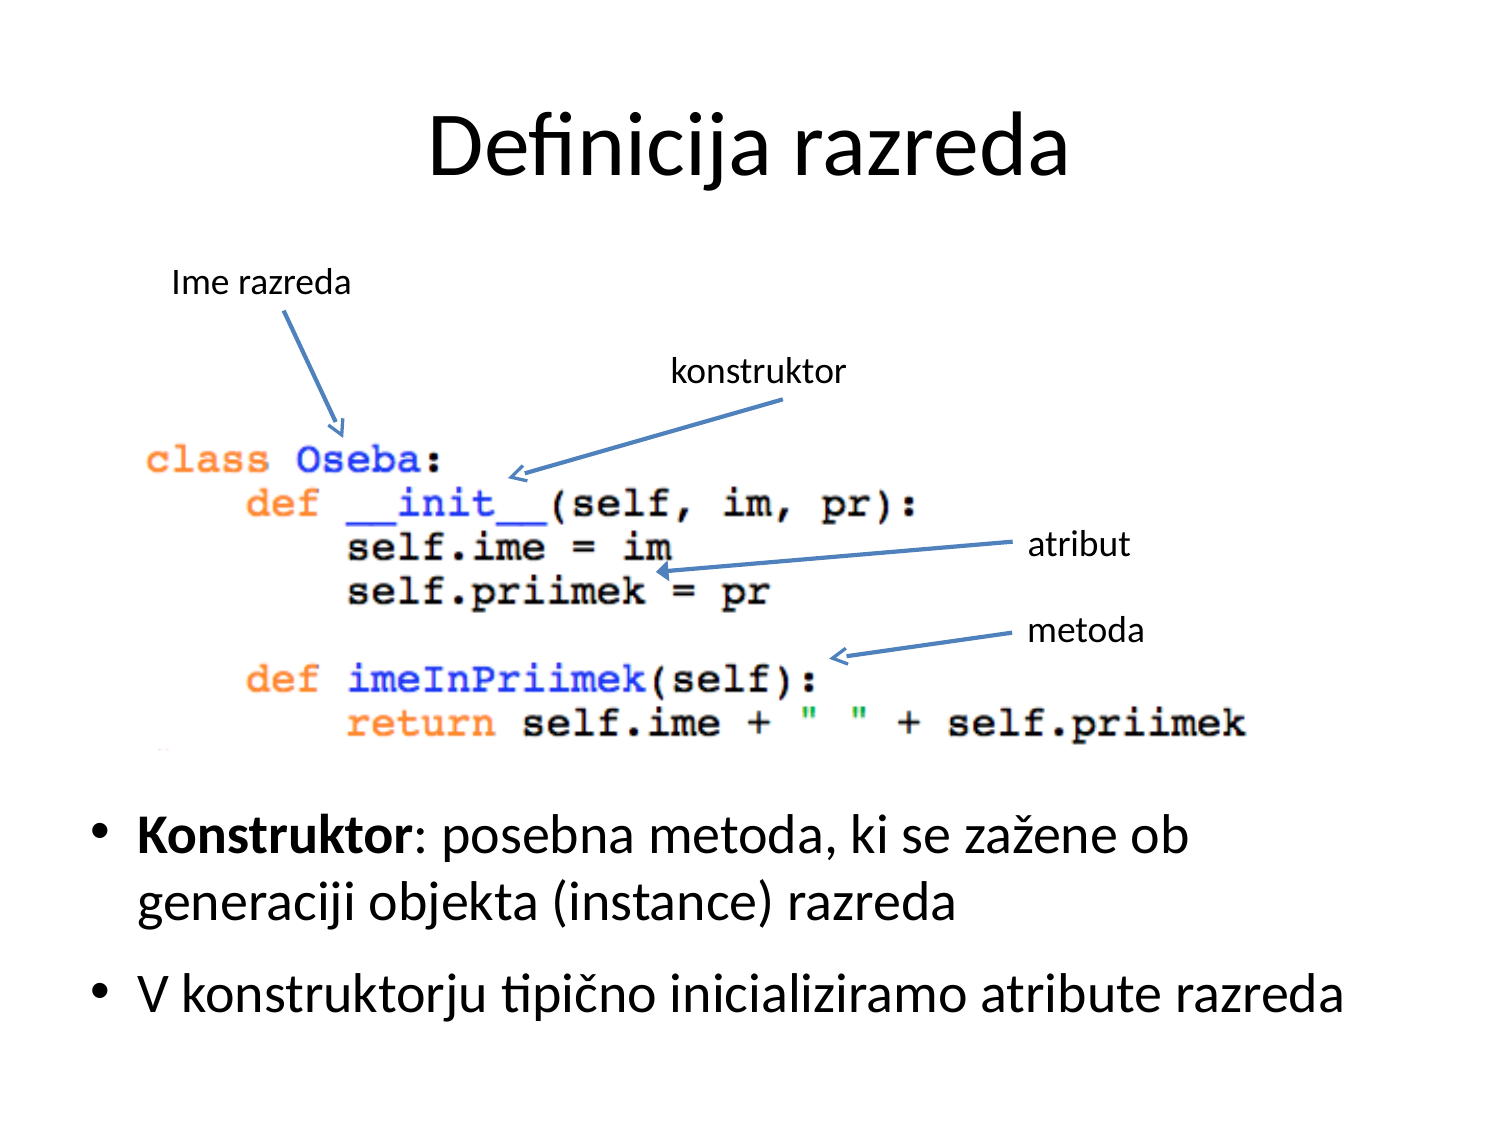

# Definicija razreda
Ime razreda
konstruktor
atribut
metoda
Konstruktor: posebna metoda, ki se zažene ob generaciji objekta (instance) razreda
V konstruktorju tipično inicializiramo atribute razreda